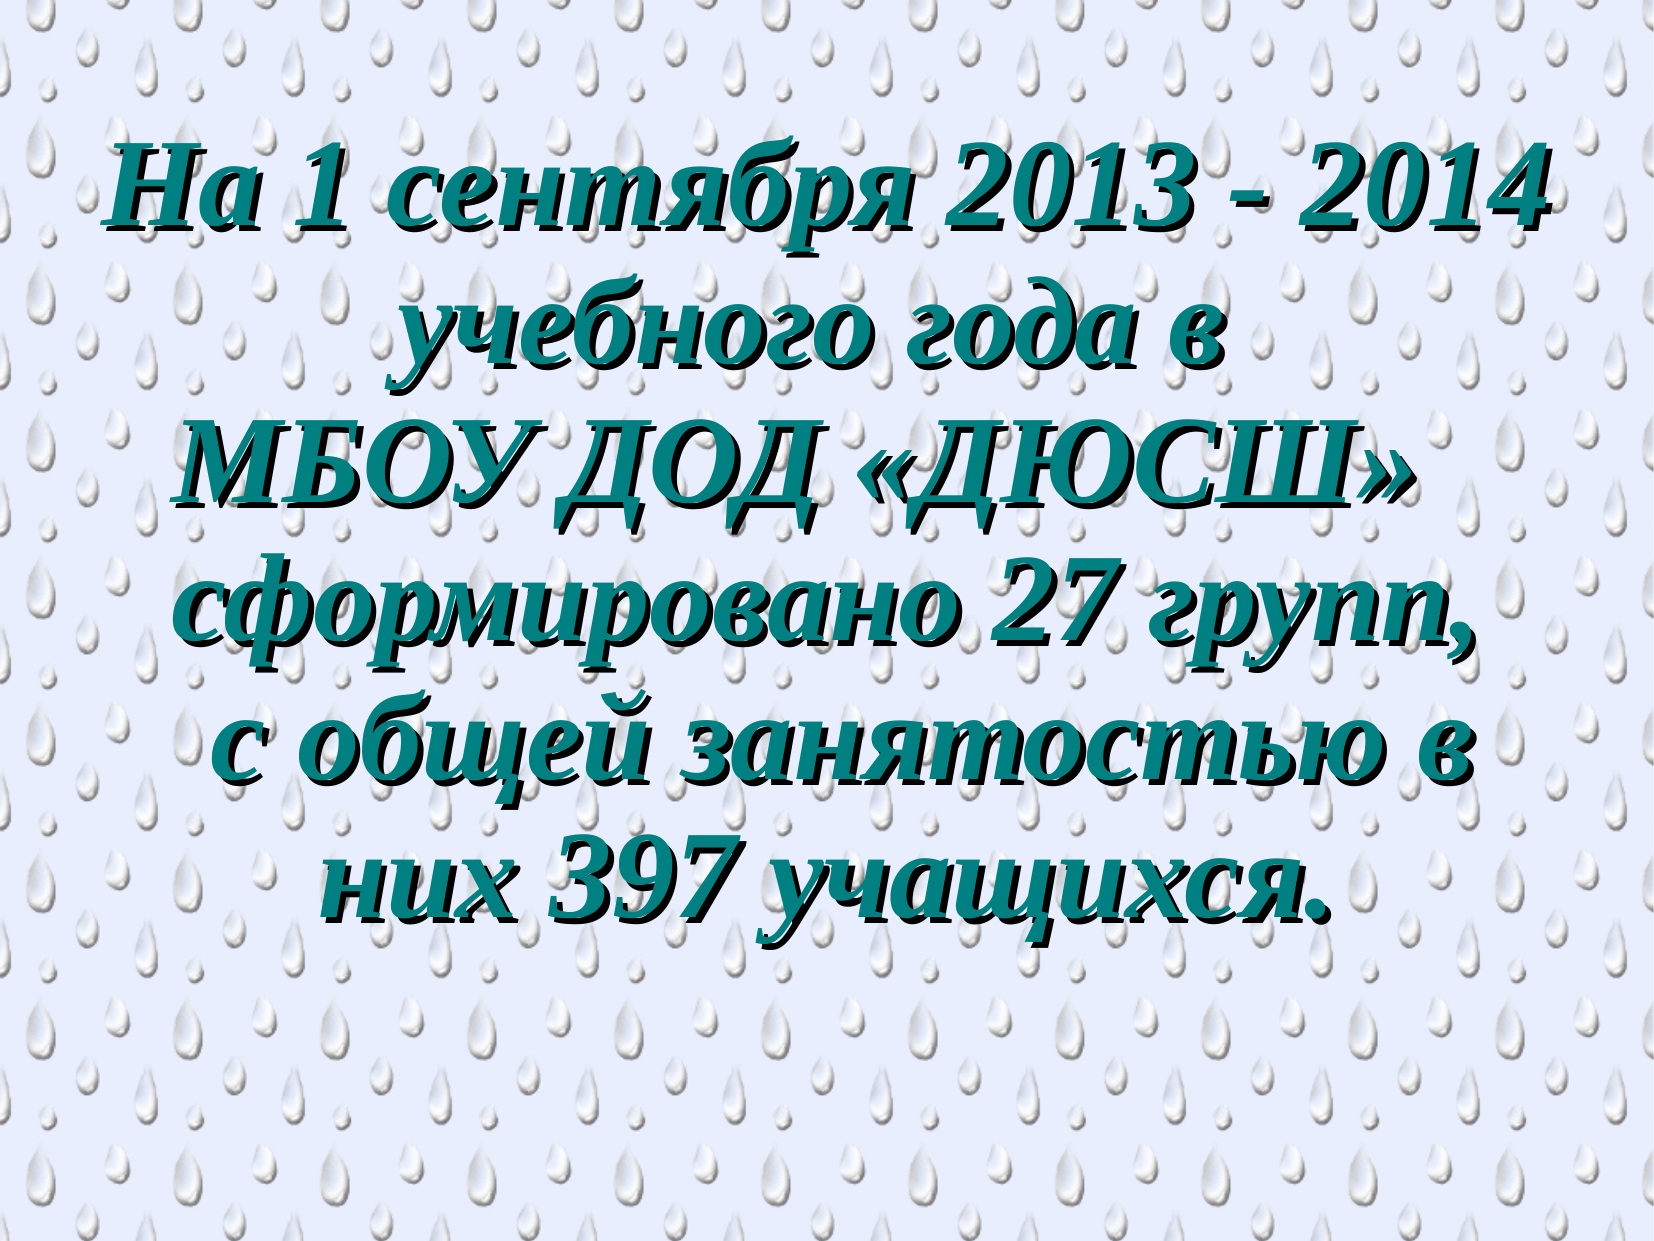

# На 1 сентября 2013 - 2014 учебного года в
МБОУ ДОД «ДЮСШ» сформировано 27 групп,
 с общей занятостью в них 397 учащихся.